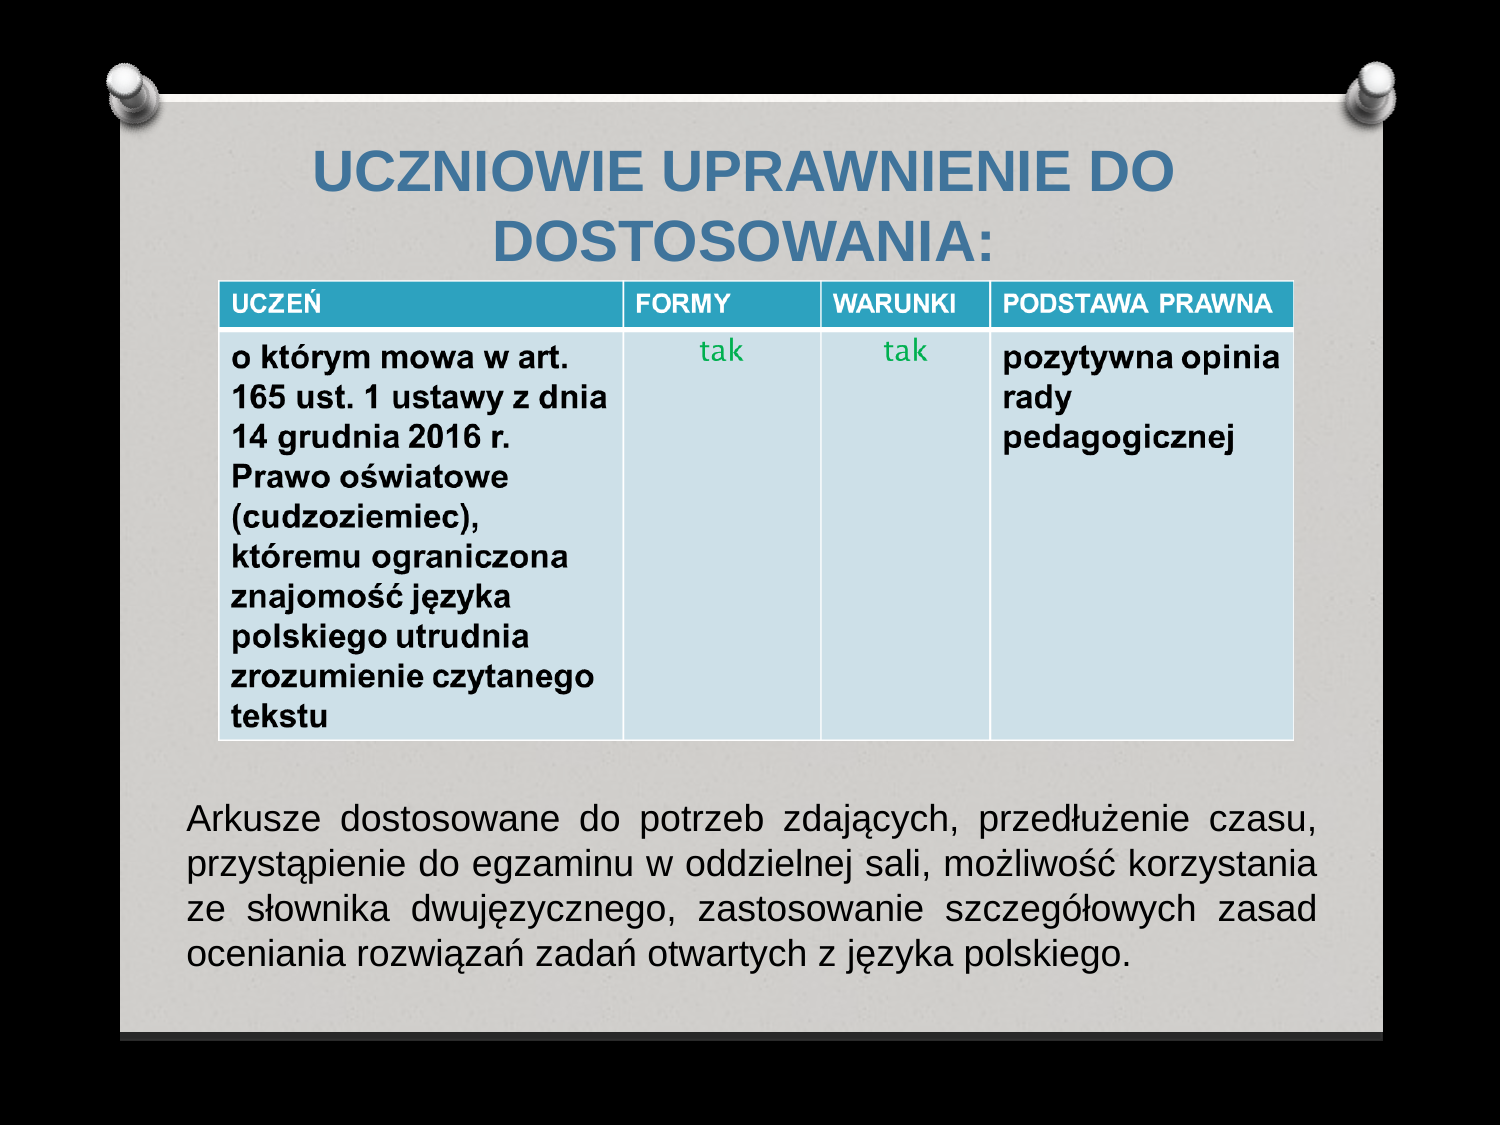

UCZNIOWIE UPRAWNIENIE DO DOSTOSOWANIA:
Arkusze dostosowane do potrzeb zdających, przedłużenie czasu, przystąpienie do egzaminu w oddzielnej sali, możliwość korzystania ze słownika dwujęzycznego, zastosowanie szczegółowych zasad oceniania rozwiązań zadań otwartych z języka polskiego.